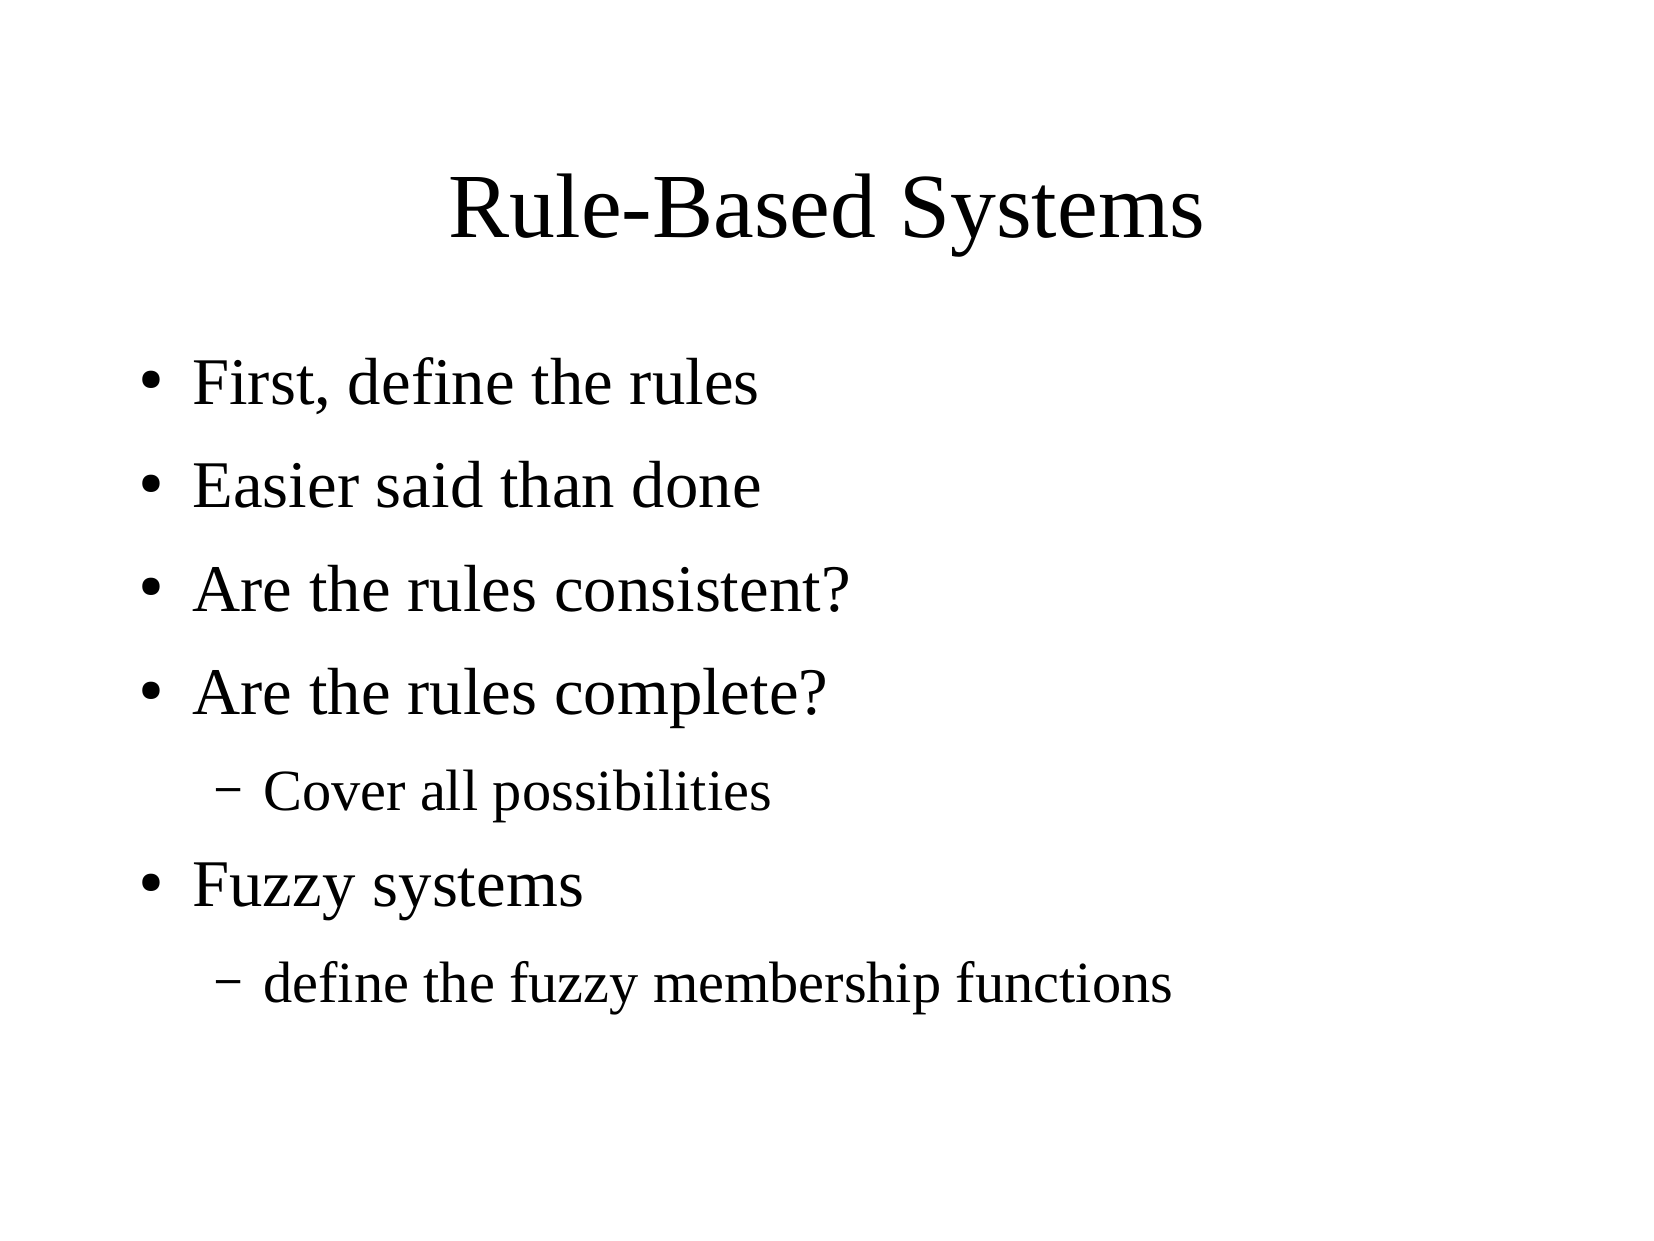

# Rule-Based Systems
First, define the rules
Easier said than done
Are the rules consistent?
Are the rules complete?
Cover all possibilities
Fuzzy systems
define the fuzzy membership functions